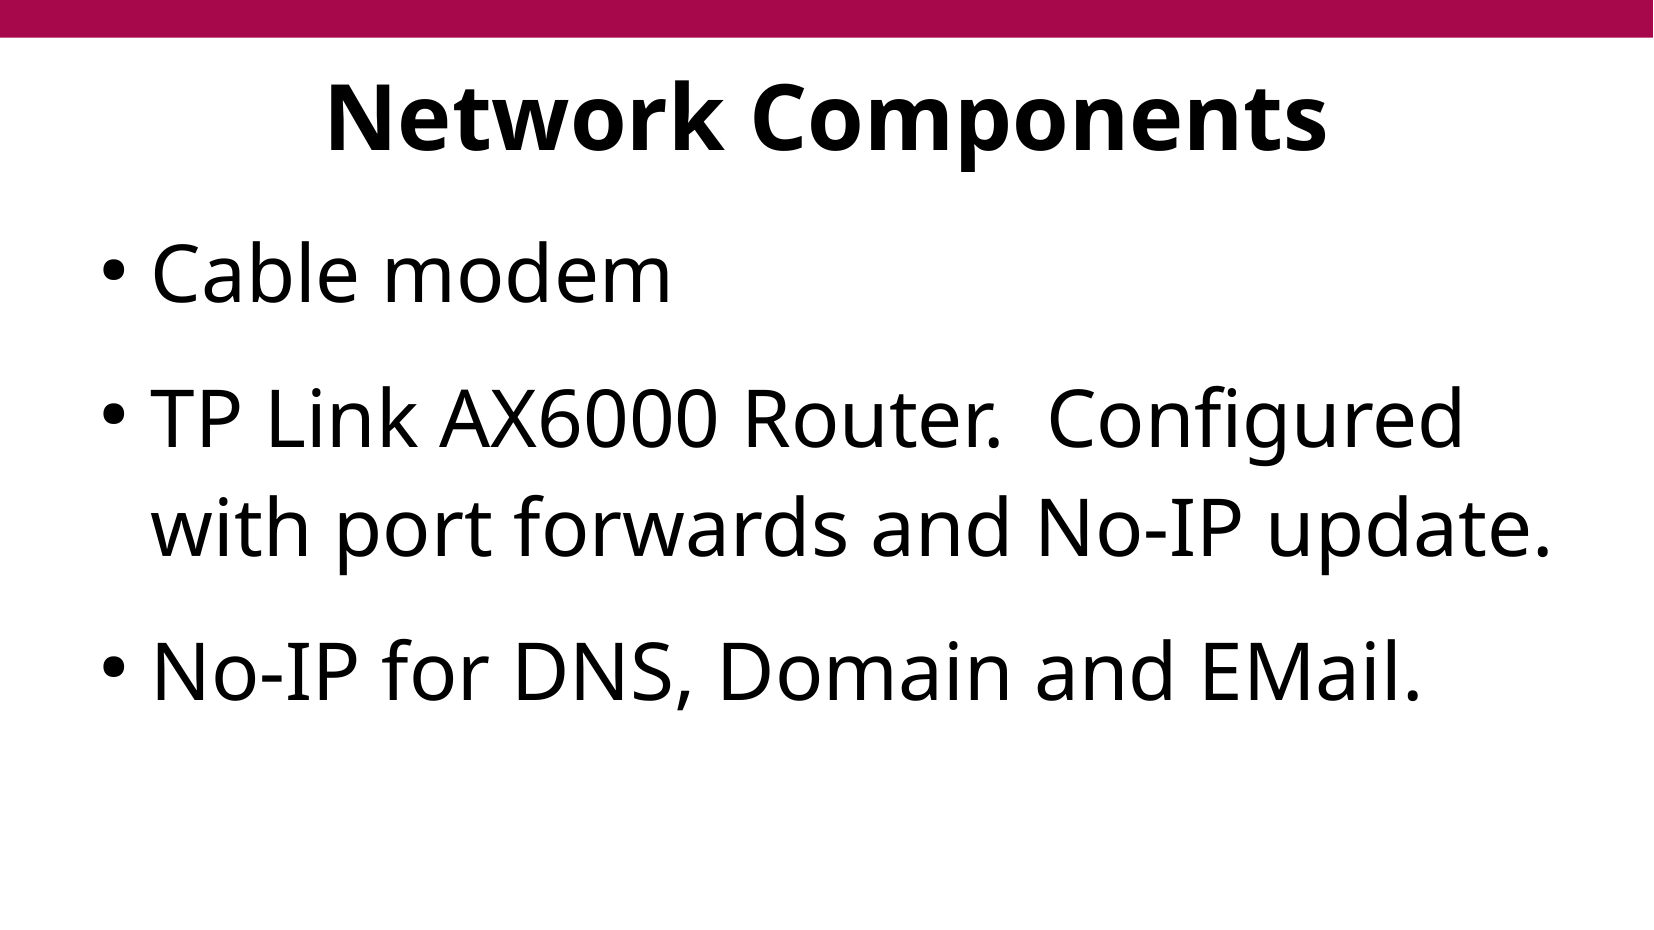

# Network Components
Cable modem
TP Link AX6000 Router. Configured with port forwards and No-IP update.
No-IP for DNS, Domain and EMail.